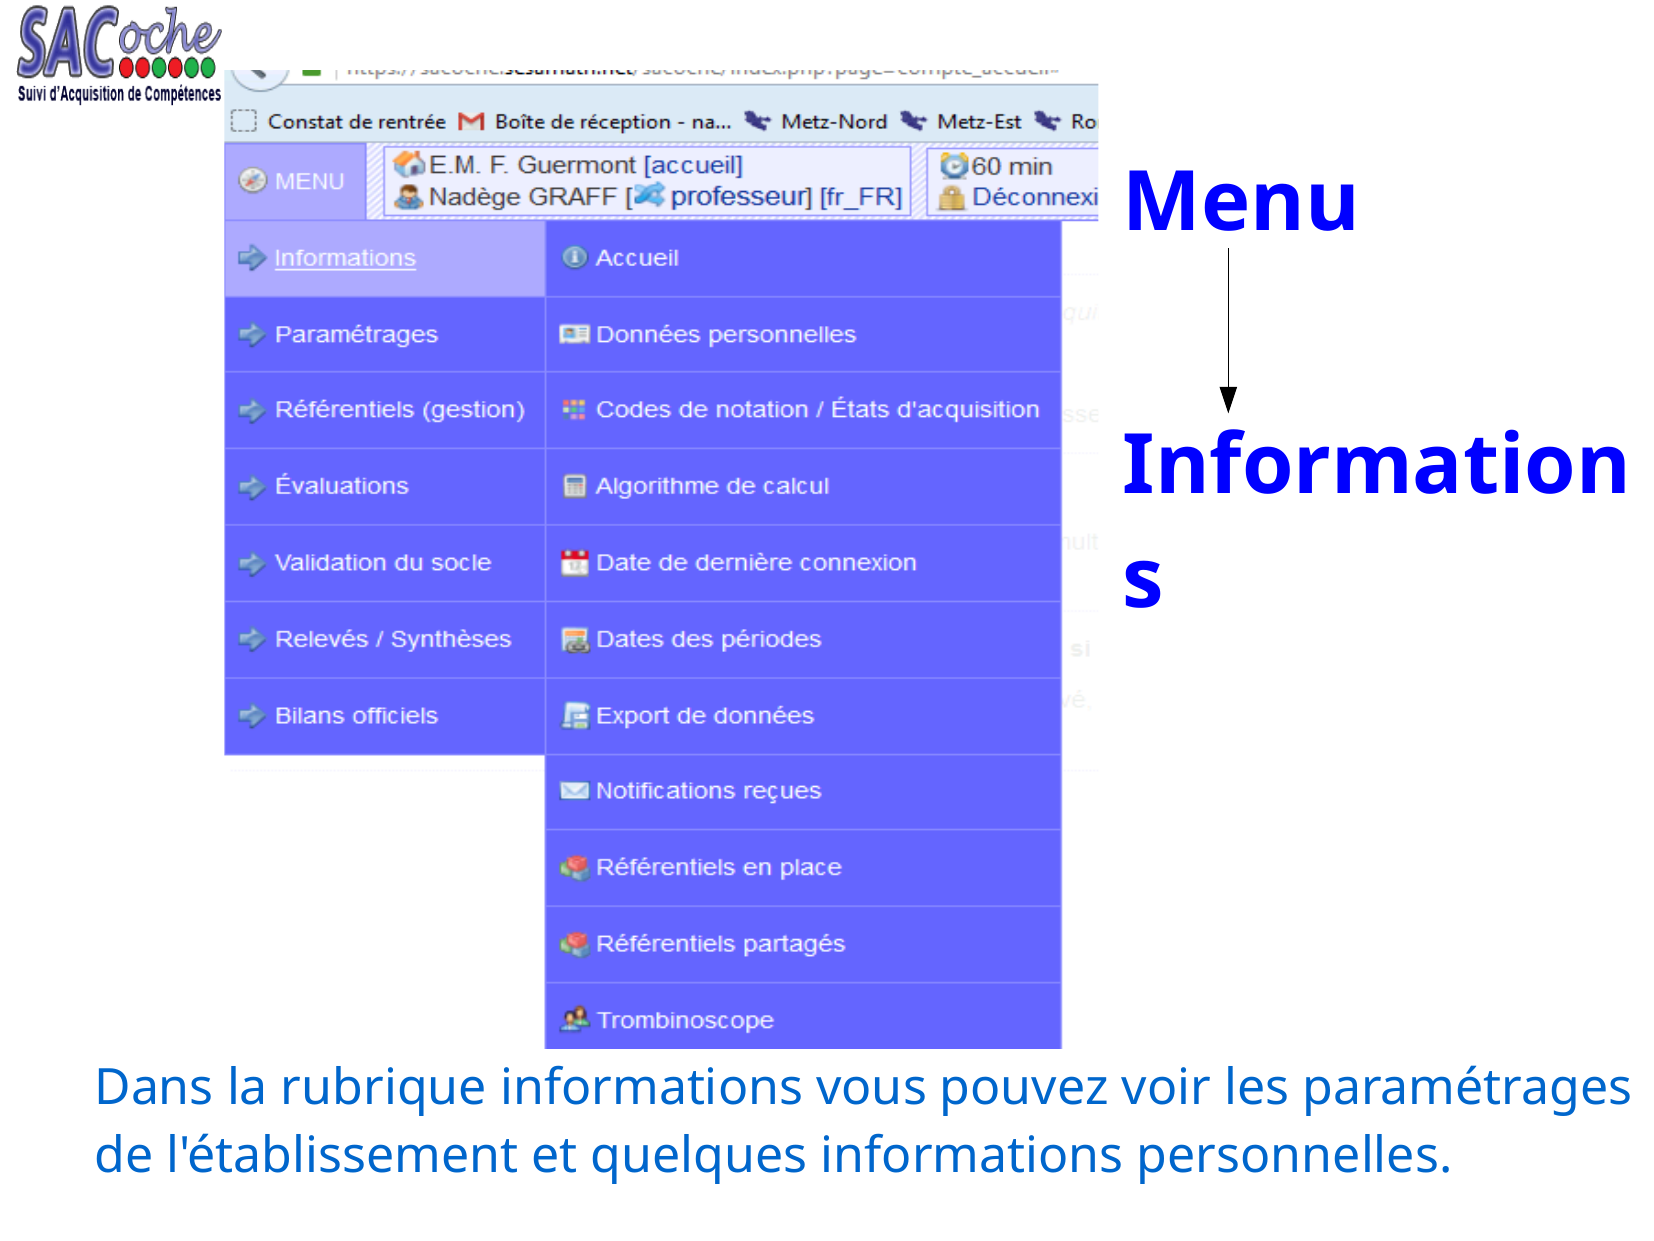

Menu
Informations
# Dans la rubrique informations vous pouvez voir les paramétrages de l'établissement et quelques informations personnelles.